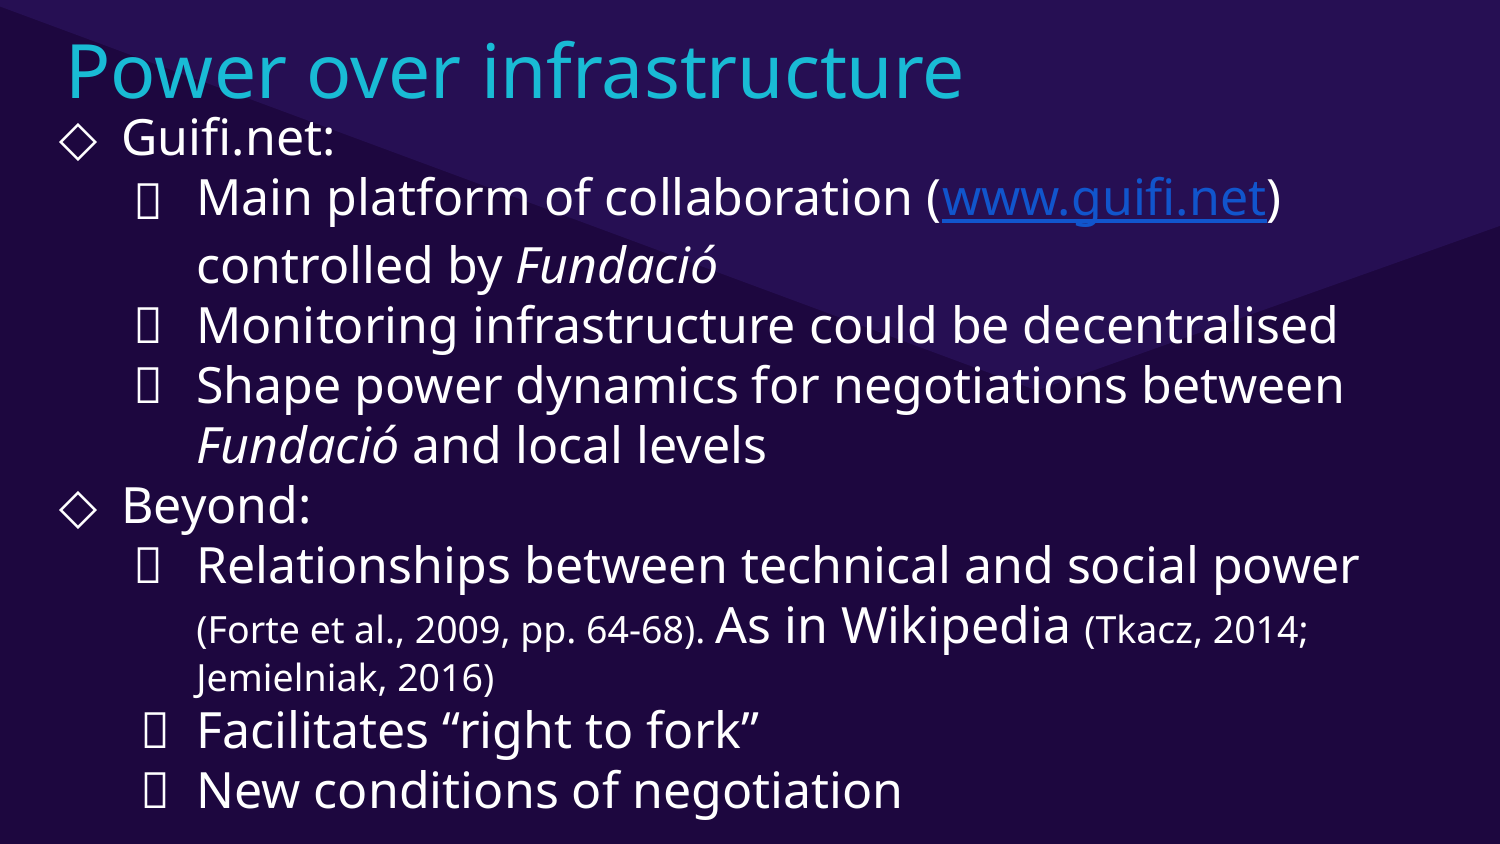

# Power over infrastructure
Guifi.net:
Main platform of collaboration (www.guifi.net) controlled by Fundació
Monitoring infrastructure could be decentralised
Shape power dynamics for negotiations between Fundació and local levels
Beyond:
Relationships between technical and social power (Forte et al., 2009, pp. 64-68). As in Wikipedia (Tkacz, 2014; Jemielniak, 2016)
Facilitates “right to fork”
New conditions of negotiation